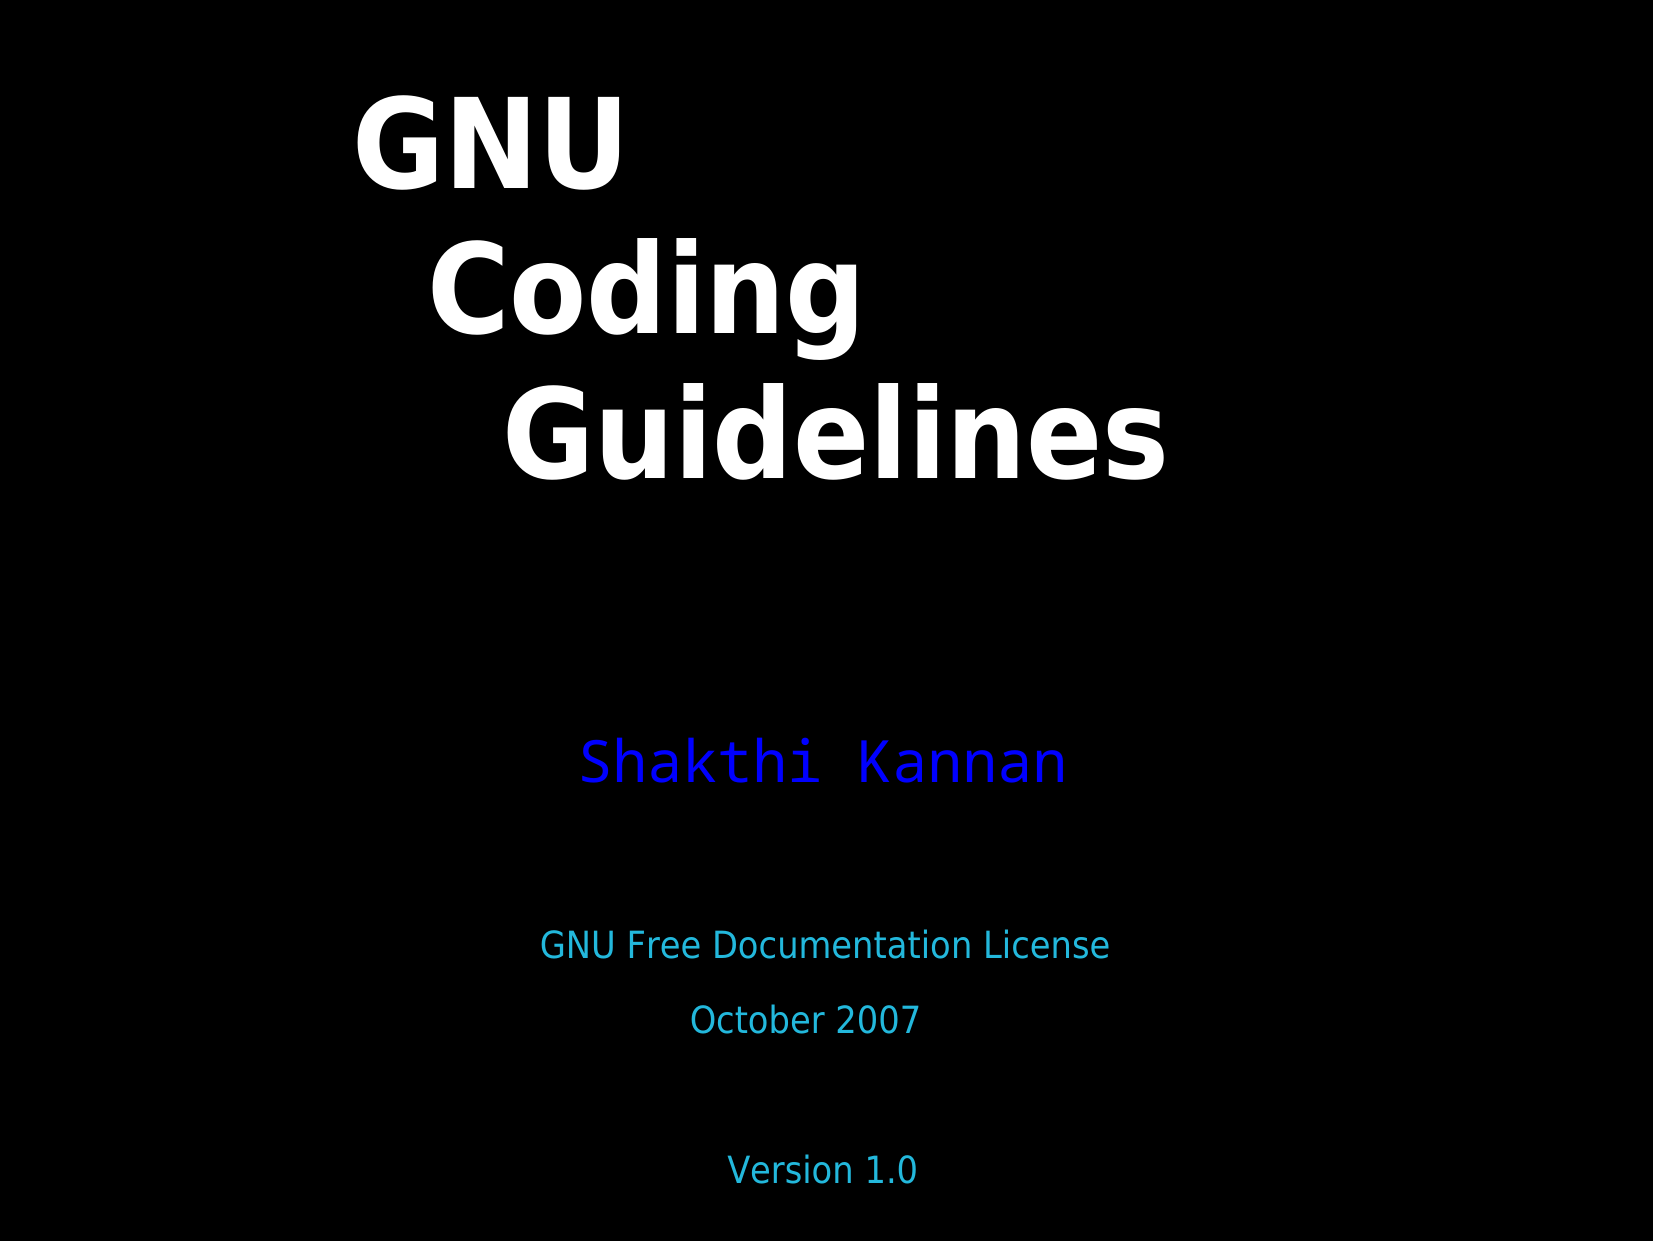

GNU
	Coding
		Guidelines
Shakthi Kannan
GNU Free Documentation License
October 2007
Version 1.0